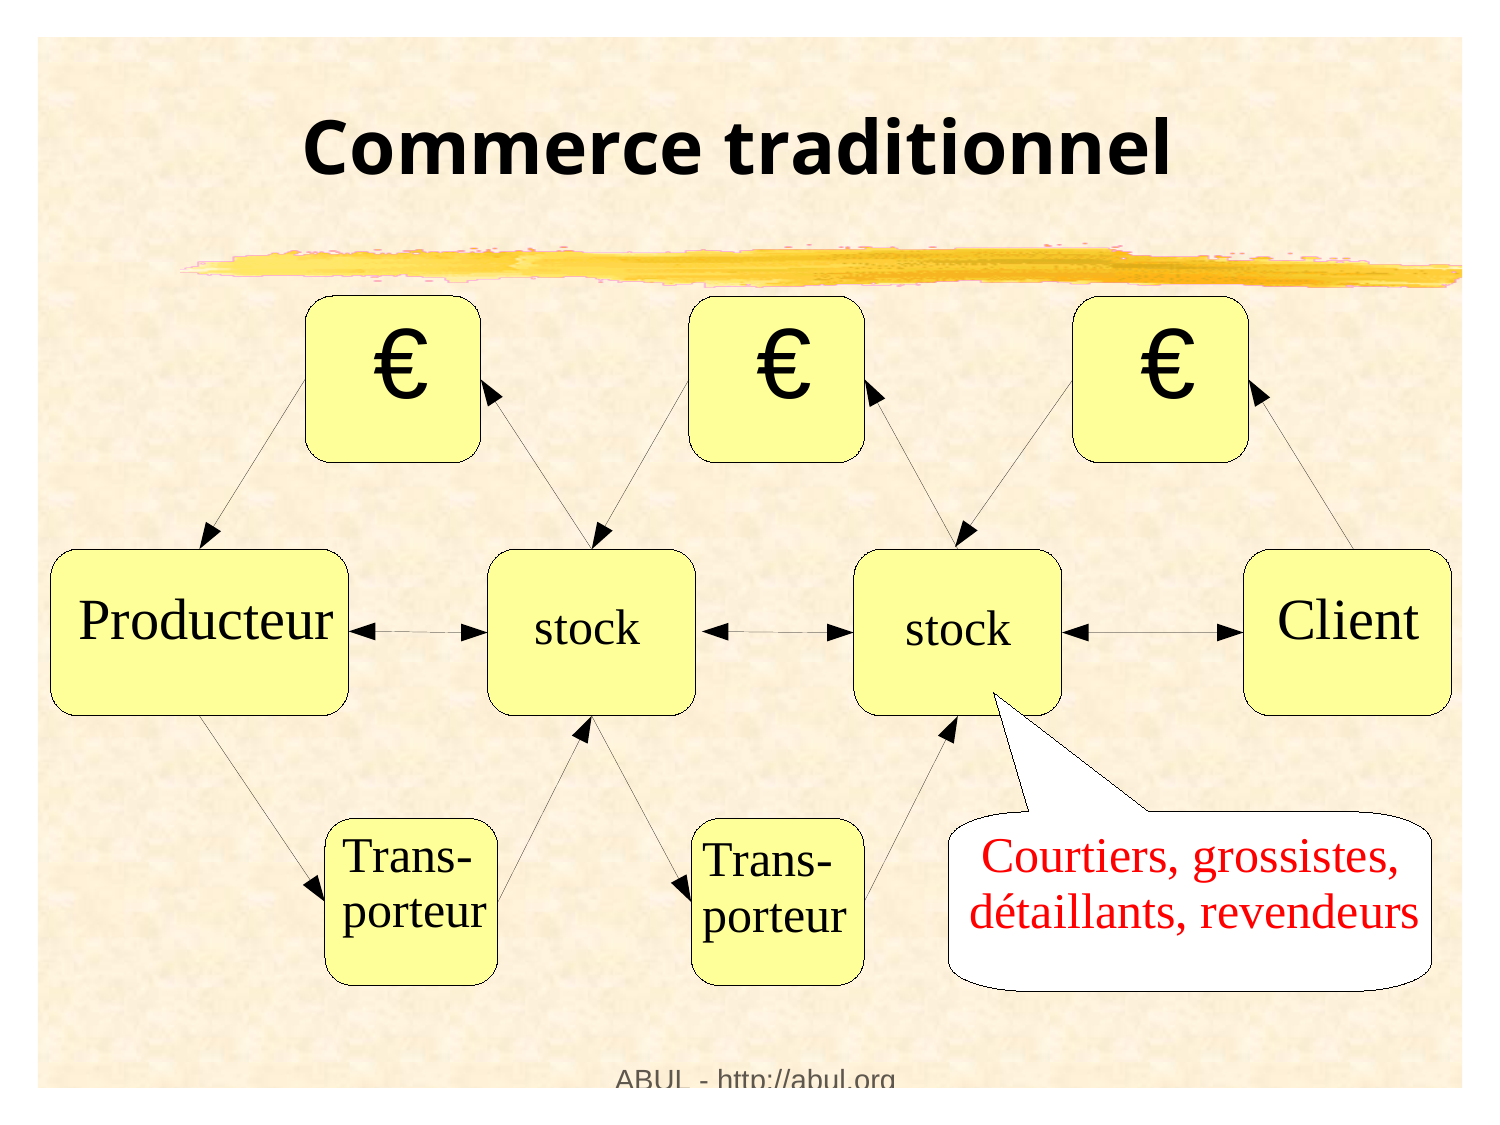

# Commerce traditionnel
€
€
€
Client
Producteur
stock
stock
Trans-
porteur
Courtiers, grossistes, détaillants, revendeurs
Trans-
porteur